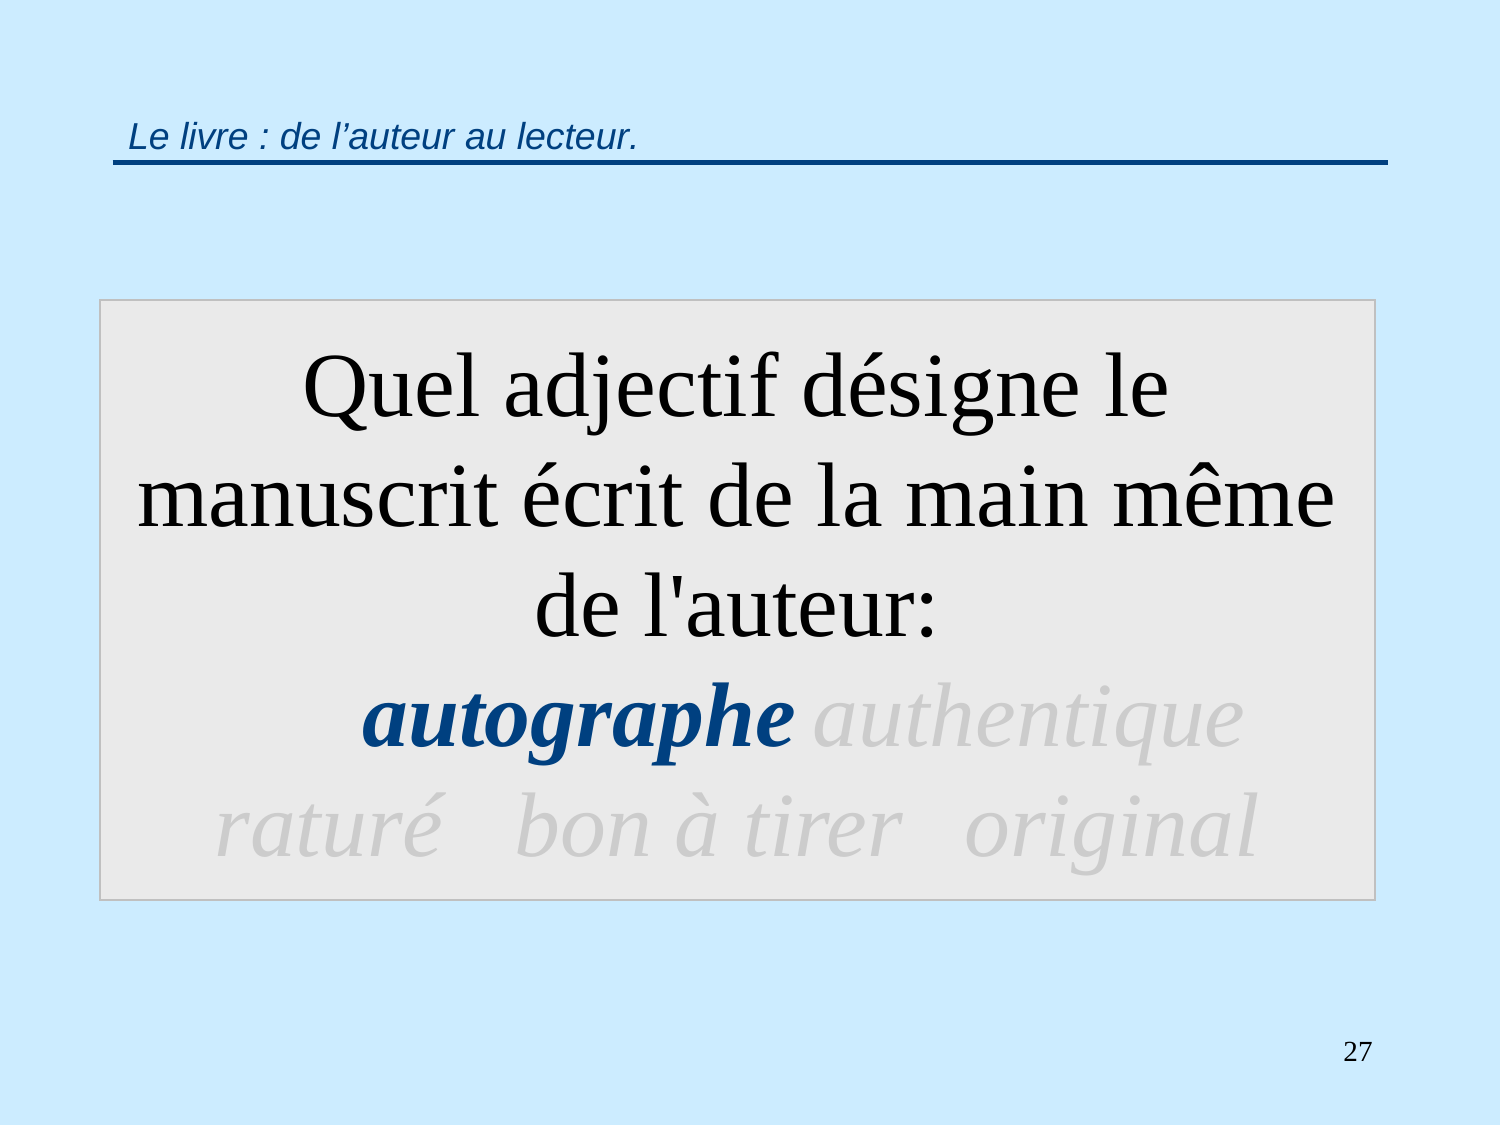

Le livre : de l’auteur au lecteur.
# Quel adjectif désigne le manuscrit écrit de la main même de l'auteur: autographe	authentique	raturé	bon à tirer	original
27